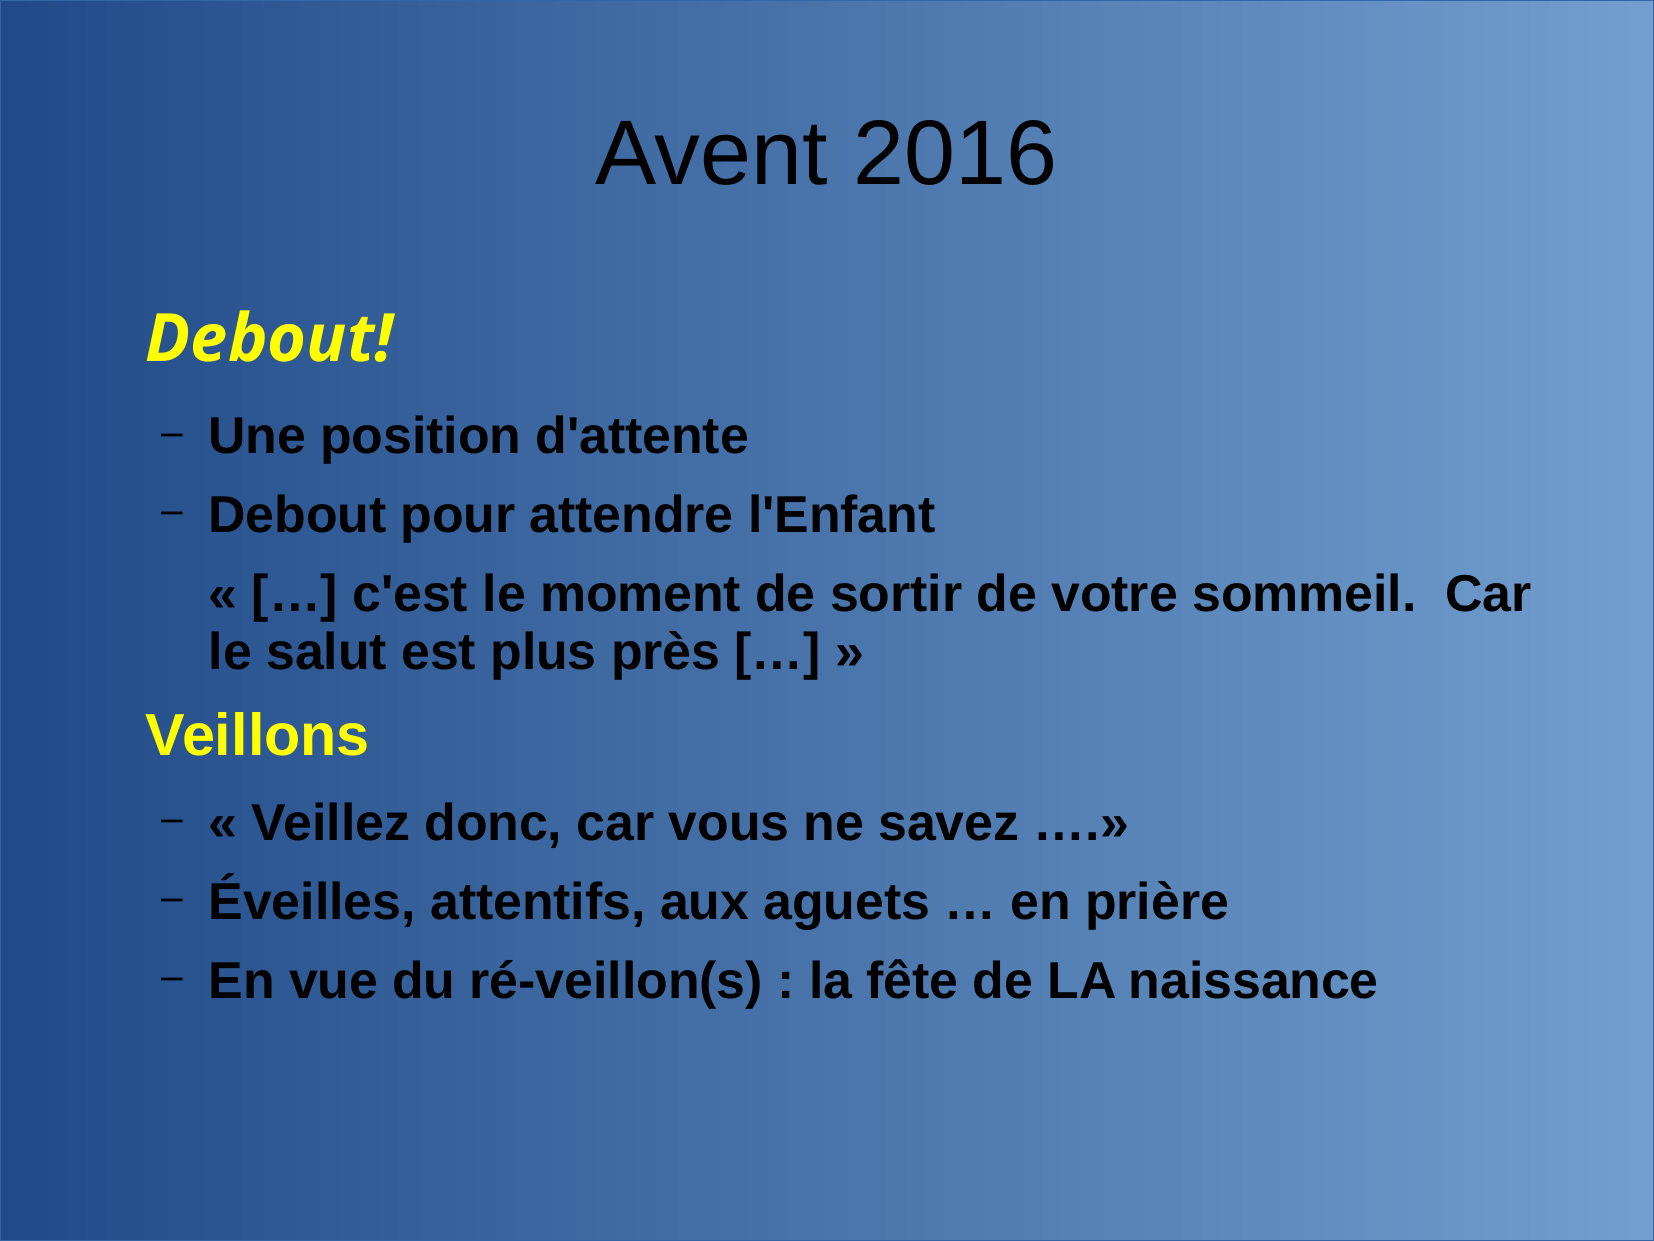

# Avent 2016
Debout!
Une position d'attente
Debout pour attendre l'Enfant
« […] c'est le moment de sortir de votre sommeil. Car le salut est plus près […] »
Veillons
« Veillez donc, car vous ne savez ….»
Éveilles, attentifs, aux aguets … en prière
En vue du ré-veillon(s) : la fête de LA naissance